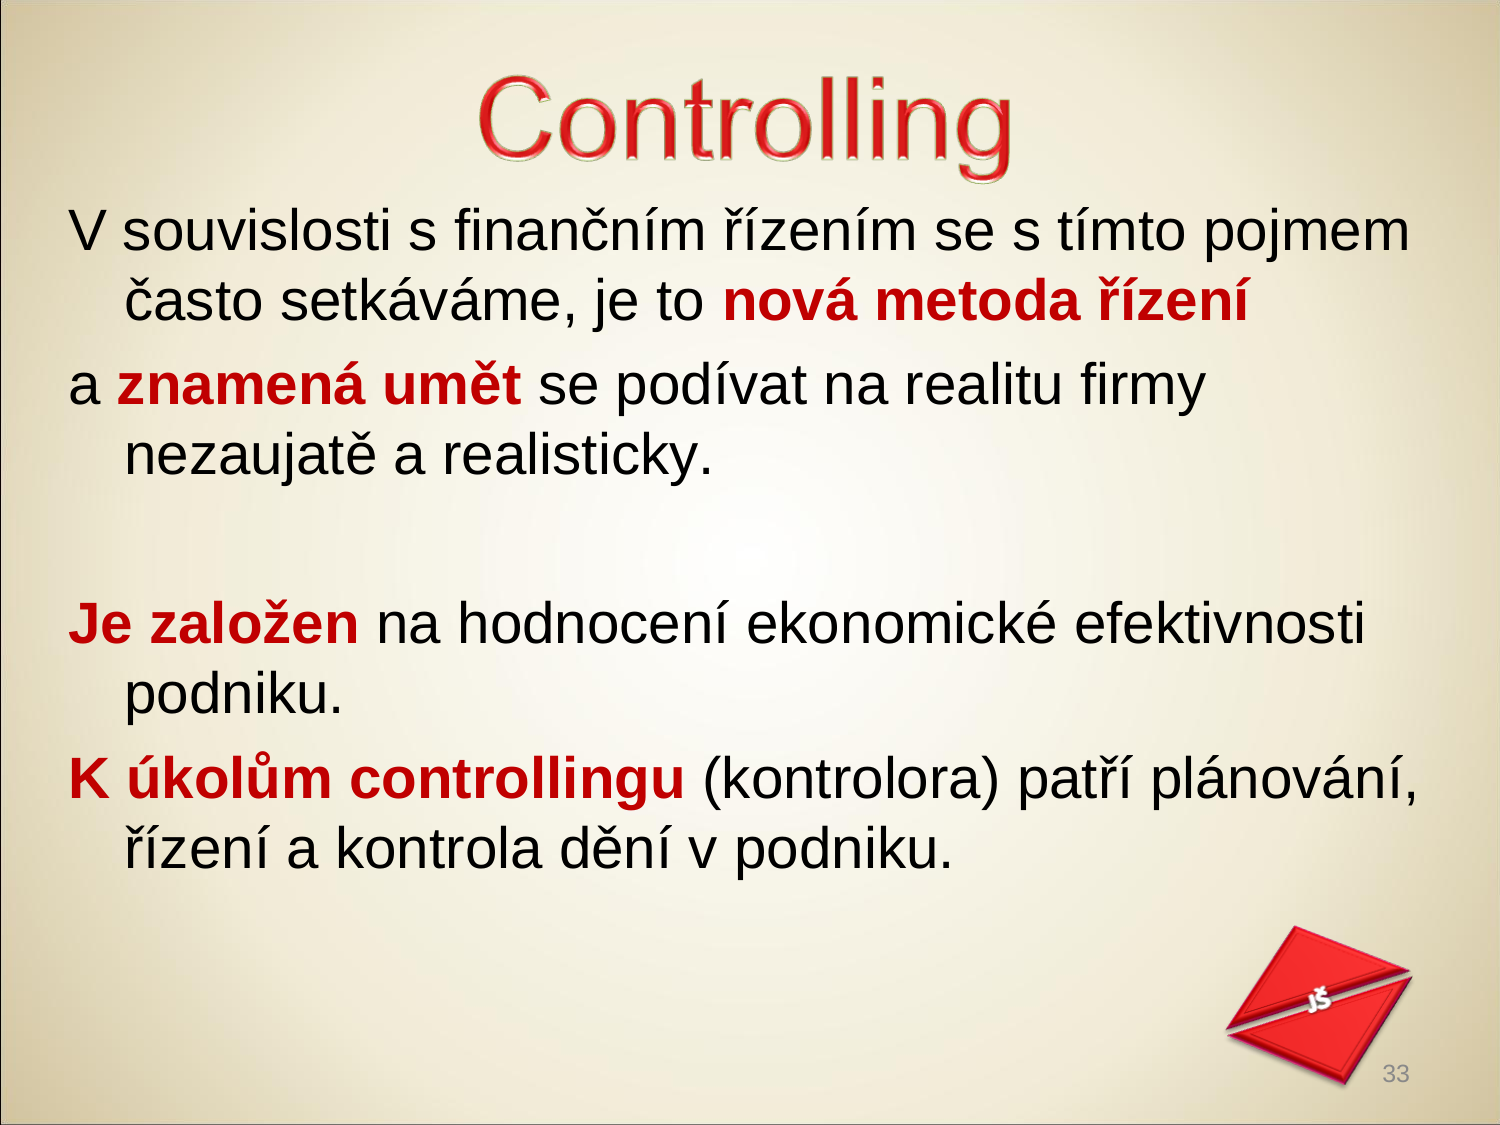

# V souvislosti s finančním řízením se s tímto pojmem často setkáváme, je to nová metoda řízení
a znamená umět se podívat na realitu firmy nezaujatě a realisticky.
Je založen na hodnocení ekonomické efektivnosti podniku.
K úkolům controllingu (kontrolora) patří plánování, řízení a kontrola dění v podniku.